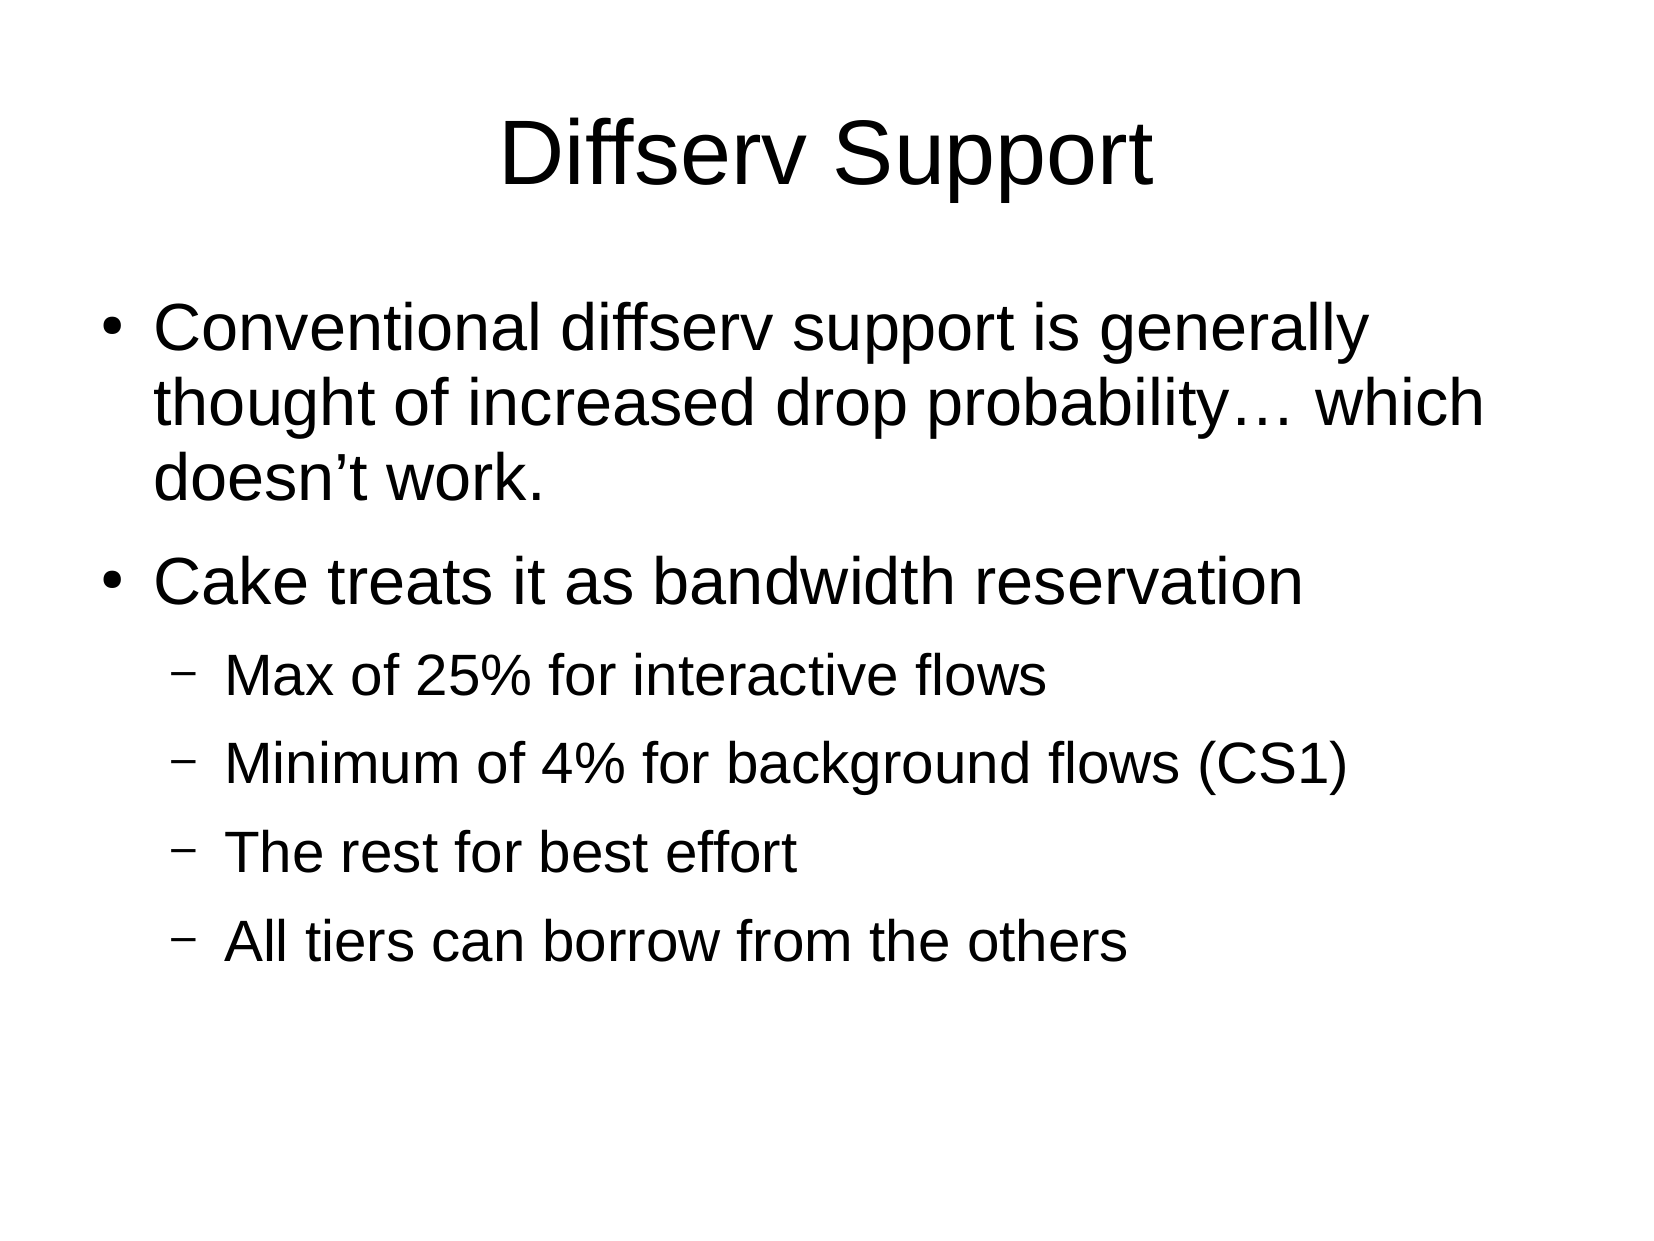

# Diffserv Support
Conventional diffserv support is generally thought of increased drop probability… which doesn’t work.
Cake treats it as bandwidth reservation
Max of 25% for interactive flows
Minimum of 4% for background flows (CS1)
The rest for best effort
All tiers can borrow from the others